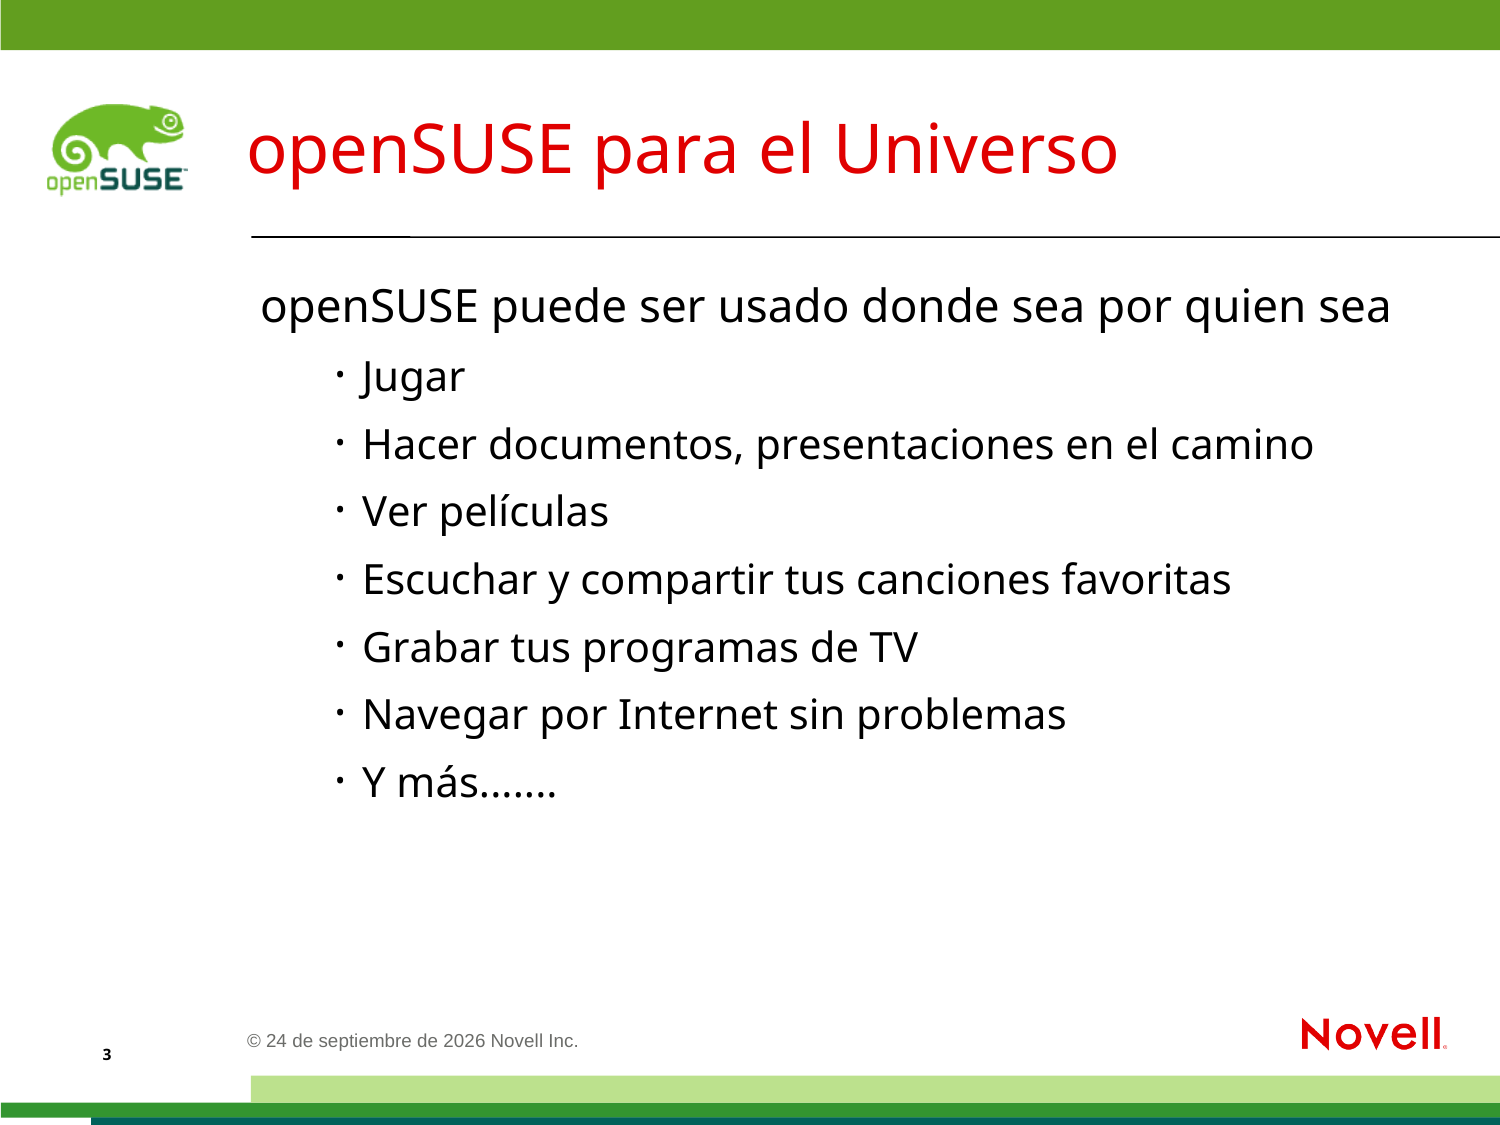

# openSUSE para el Universo
openSUSE puede ser usado donde sea por quien sea
Jugar
Hacer documentos, presentaciones en el camino
Ver películas
Escuchar y compartir tus canciones favoritas
Grabar tus programas de TV
Navegar por Internet sin problemas
Y más.......